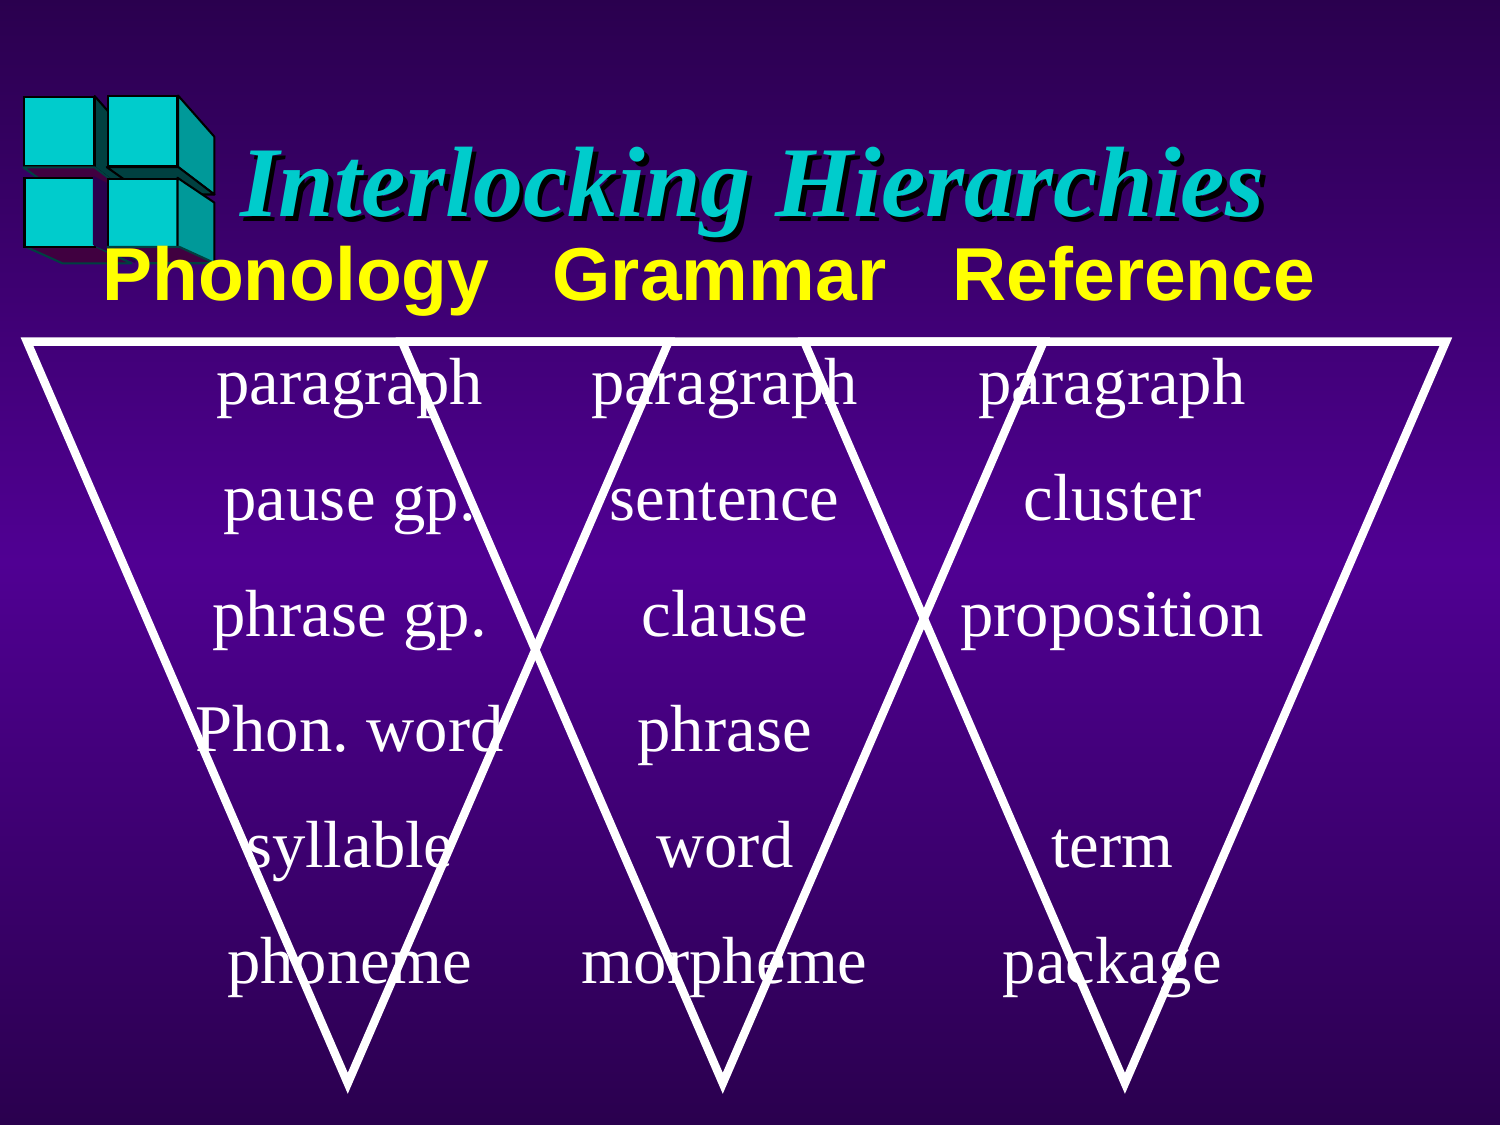

# Interlocking Hierarchies
Phonology
Grammar
Reference
paragraph
pause gp.
phrase gp.
Phon. word
syllable
phoneme
paragraph
sentence
clause
phrase
word
morpheme
paragraph
cluster
proposition
term
package